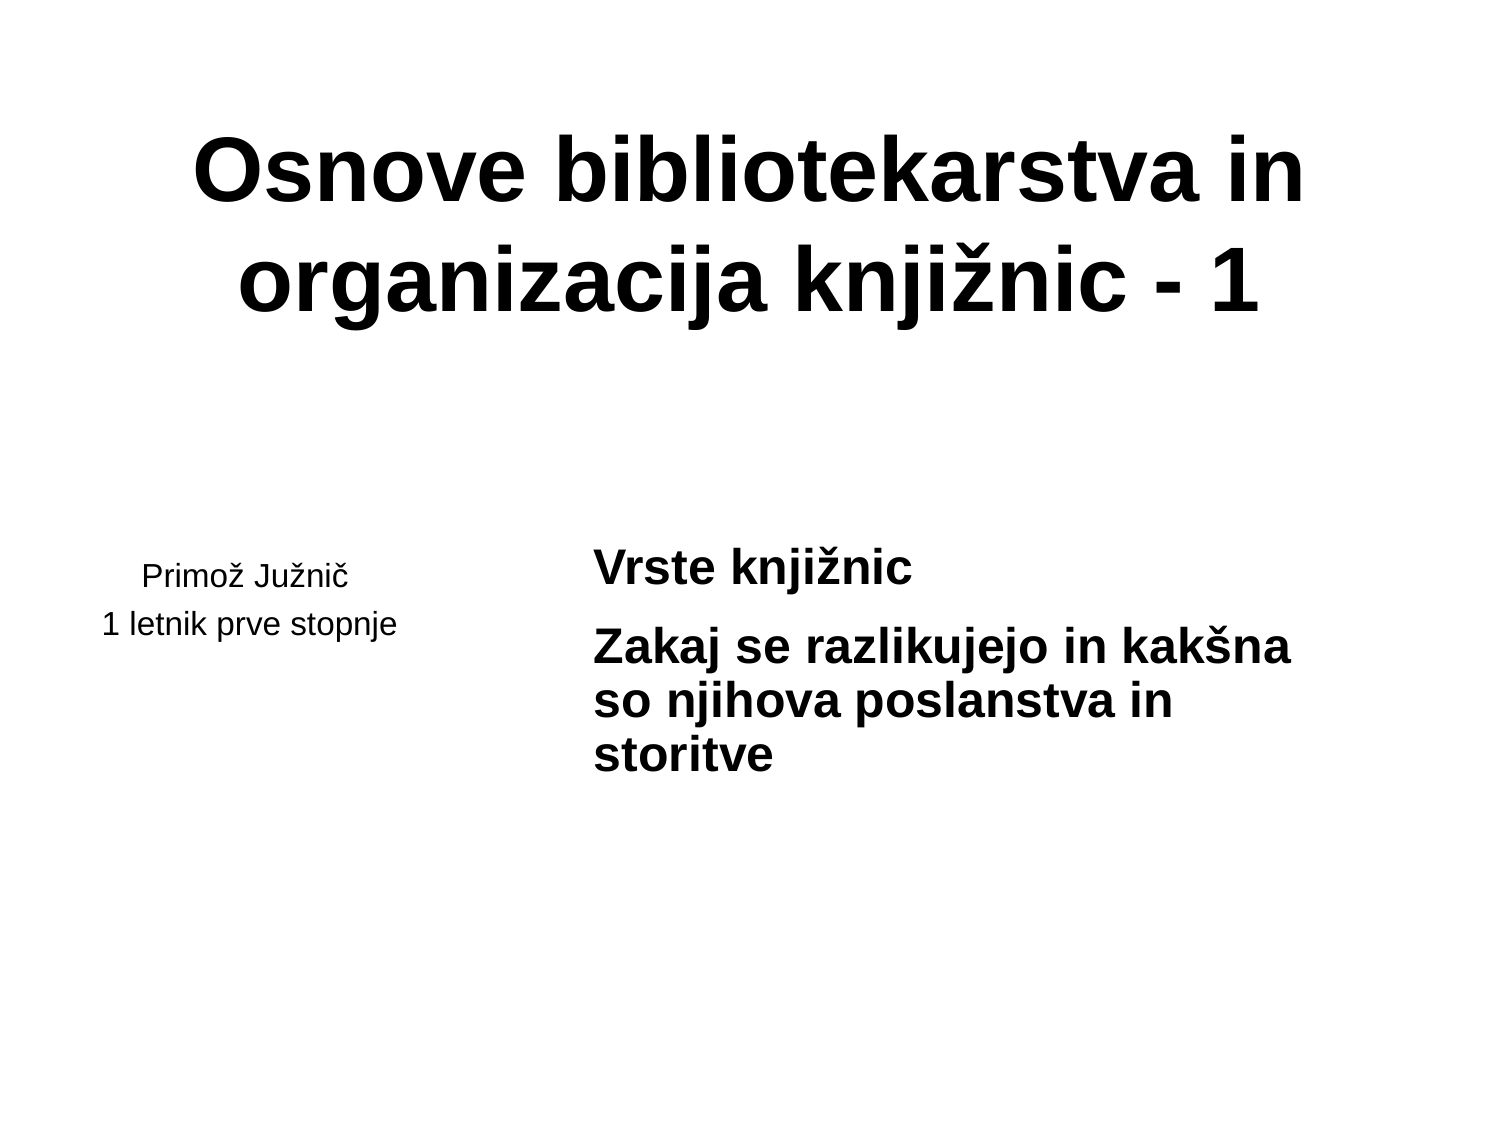

Osnove bibliotekarstva in organizacija knjižnic - 1
# Vrste knjižnic
Zakaj se razlikujejo in kakšna so njihova poslanstva in storitve
Primož Južnič
1 letnik prve stopnje
Primoz Juznic, BINK, FF, Univerza v Ljubljani
1